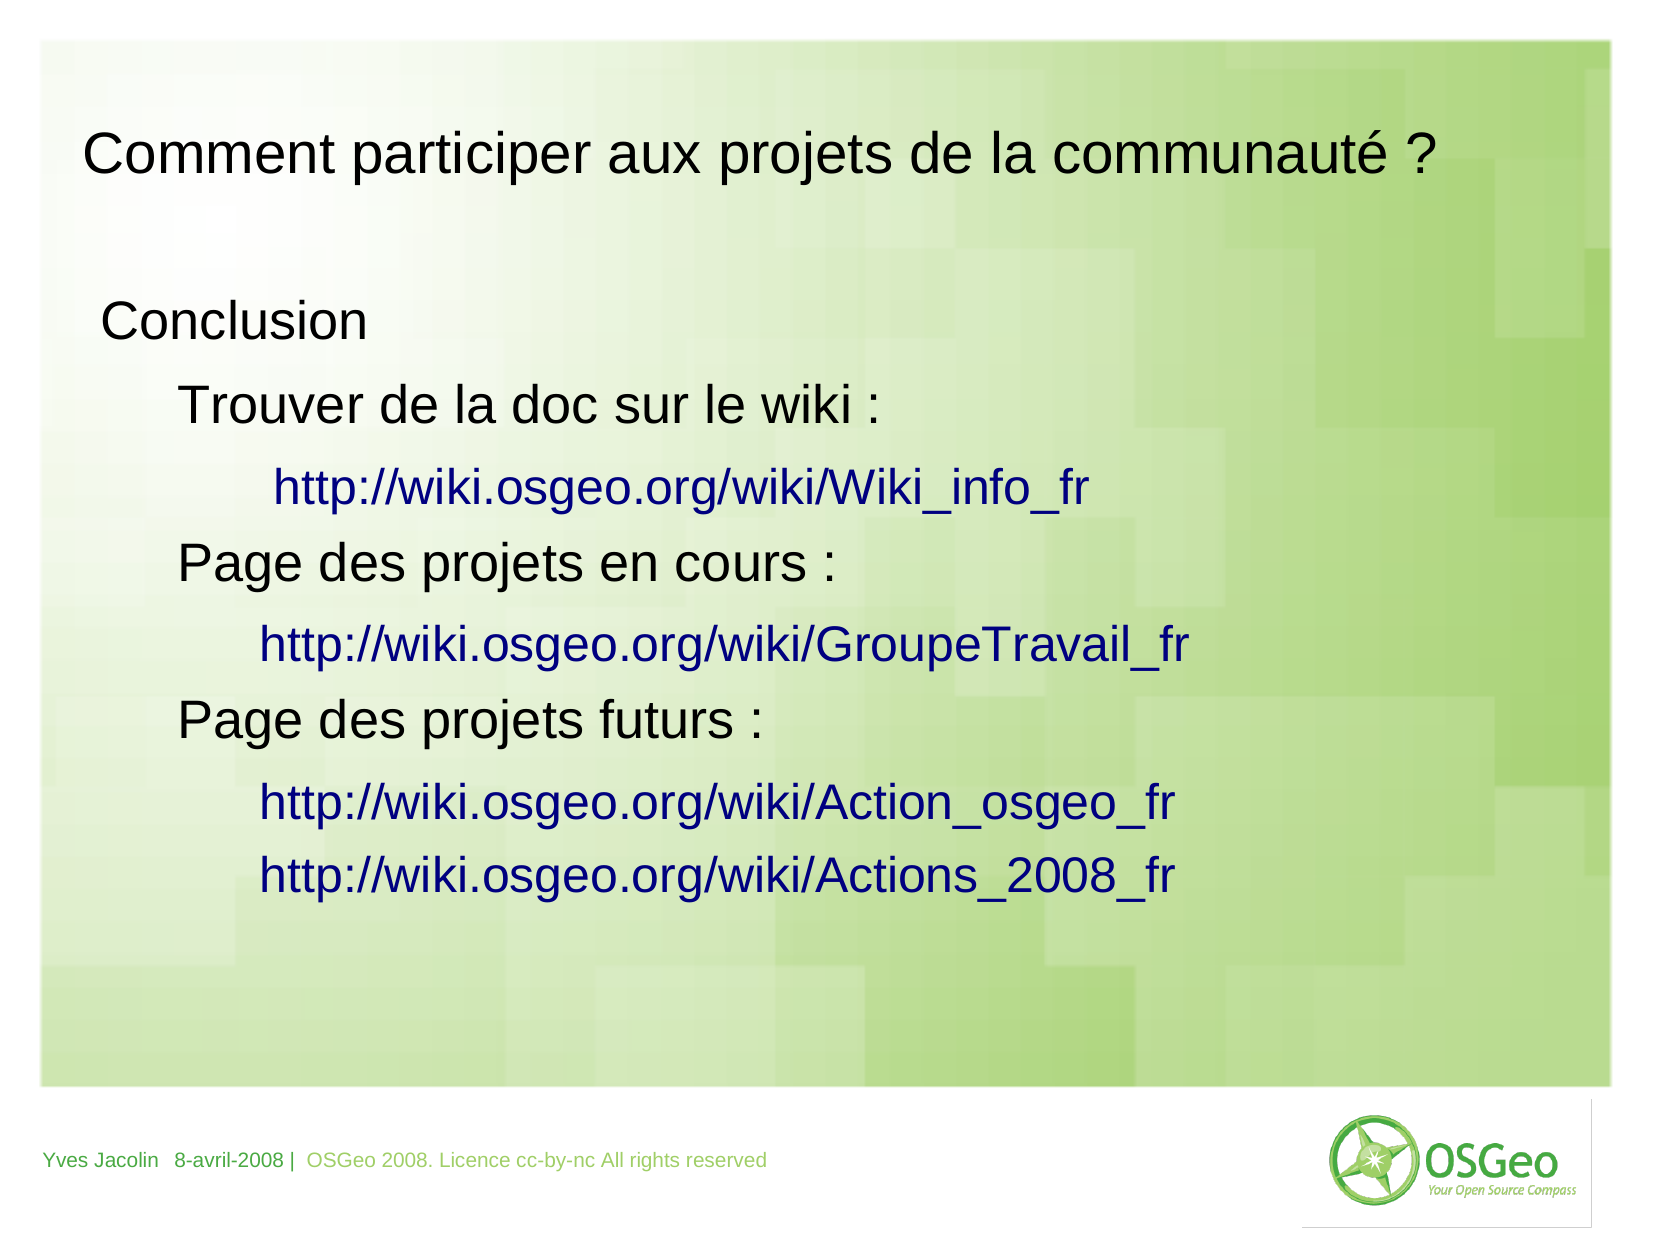

# Comment participer aux projets de la communauté ?
Conclusion
Trouver de la doc sur le wiki :
 http://wiki.osgeo.org/wiki/Wiki_info_fr
Page des projets en cours :
http://wiki.osgeo.org/wiki/GroupeTravail_fr
Page des projets futurs :
http://wiki.osgeo.org/wiki/Action_osgeo_fr
http://wiki.osgeo.org/wiki/Actions_2008_fr